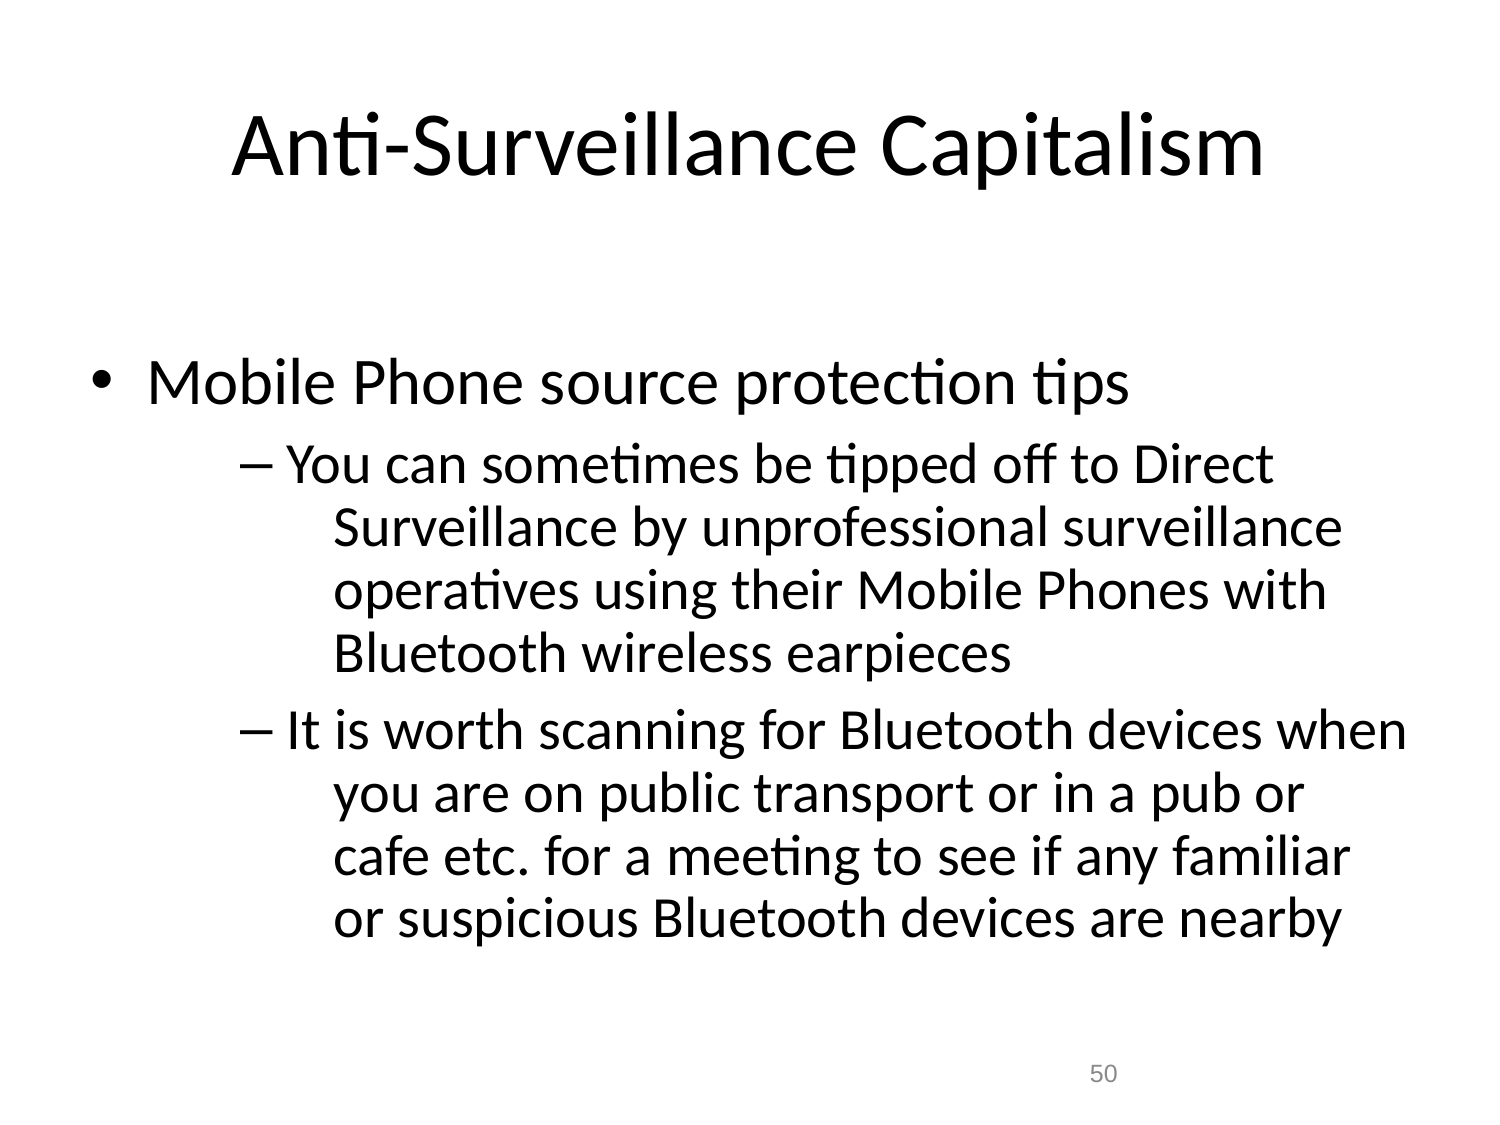

# Anti-Surveillance Capitalism
Mobile Phone source protection tips
You can sometimes be tipped off to Direct Surveillance by unprofessional surveillance operatives using their Mobile Phones with Bluetooth wireless earpieces
It is worth scanning for Bluetooth devices when you are on public transport or in a pub or cafe etc. for a meeting to see if any familiar or suspicious Bluetooth devices are nearby